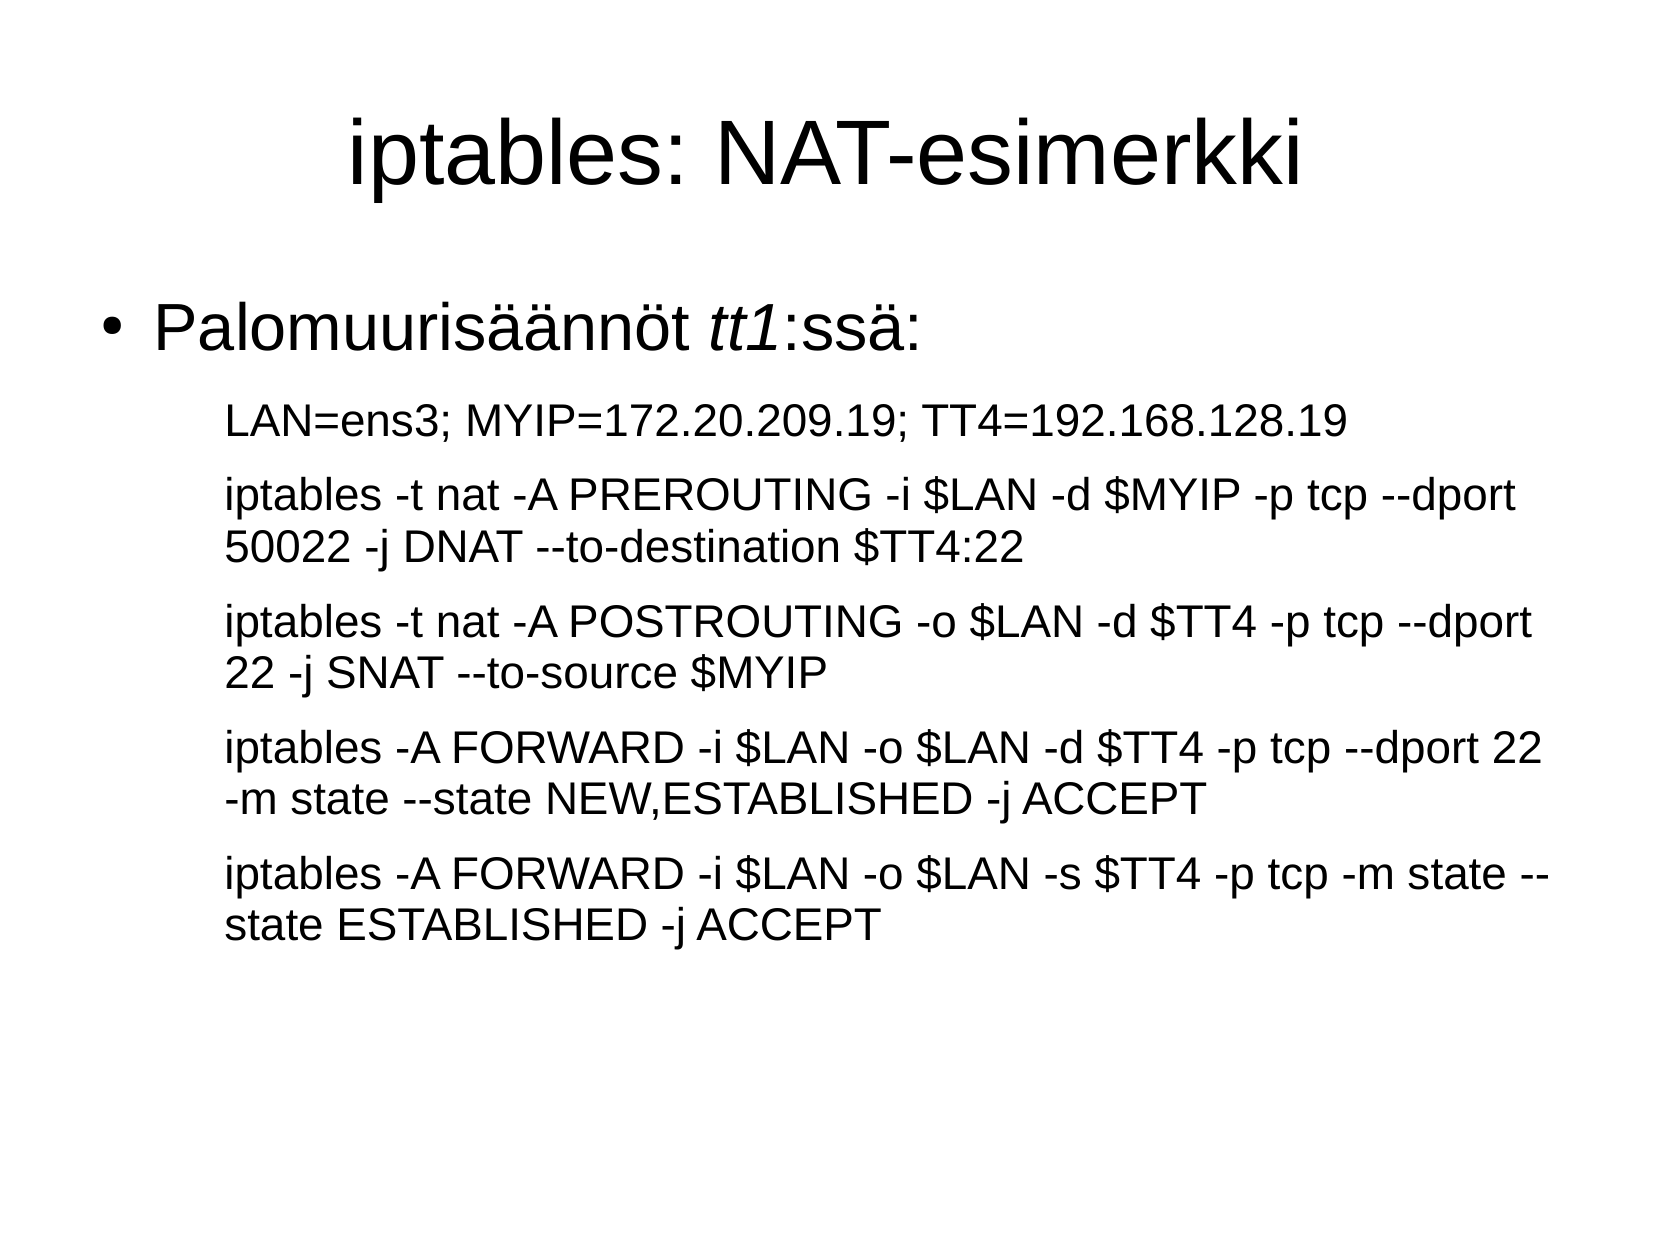

# iptables: NAT-esimerkki
Palomuurisäännöt tt1:ssä:
LAN=ens3; MYIP=172.20.209.19; TT4=192.168.128.19
iptables -t nat -A PREROUTING -i $LAN -d $MYIP -p tcp --dport 50022 -j DNAT --to-destination $TT4:22
iptables -t nat -A POSTROUTING -o $LAN -d $TT4 -p tcp --dport 22 -j SNAT --to-source $MYIP
iptables -A FORWARD -i $LAN -o $LAN -d $TT4 -p tcp --dport 22 -m state --state NEW,ESTABLISHED -j ACCEPT
iptables -A FORWARD -i $LAN -o $LAN -s $TT4 -p tcp -m state --state ESTABLISHED -j ACCEPT